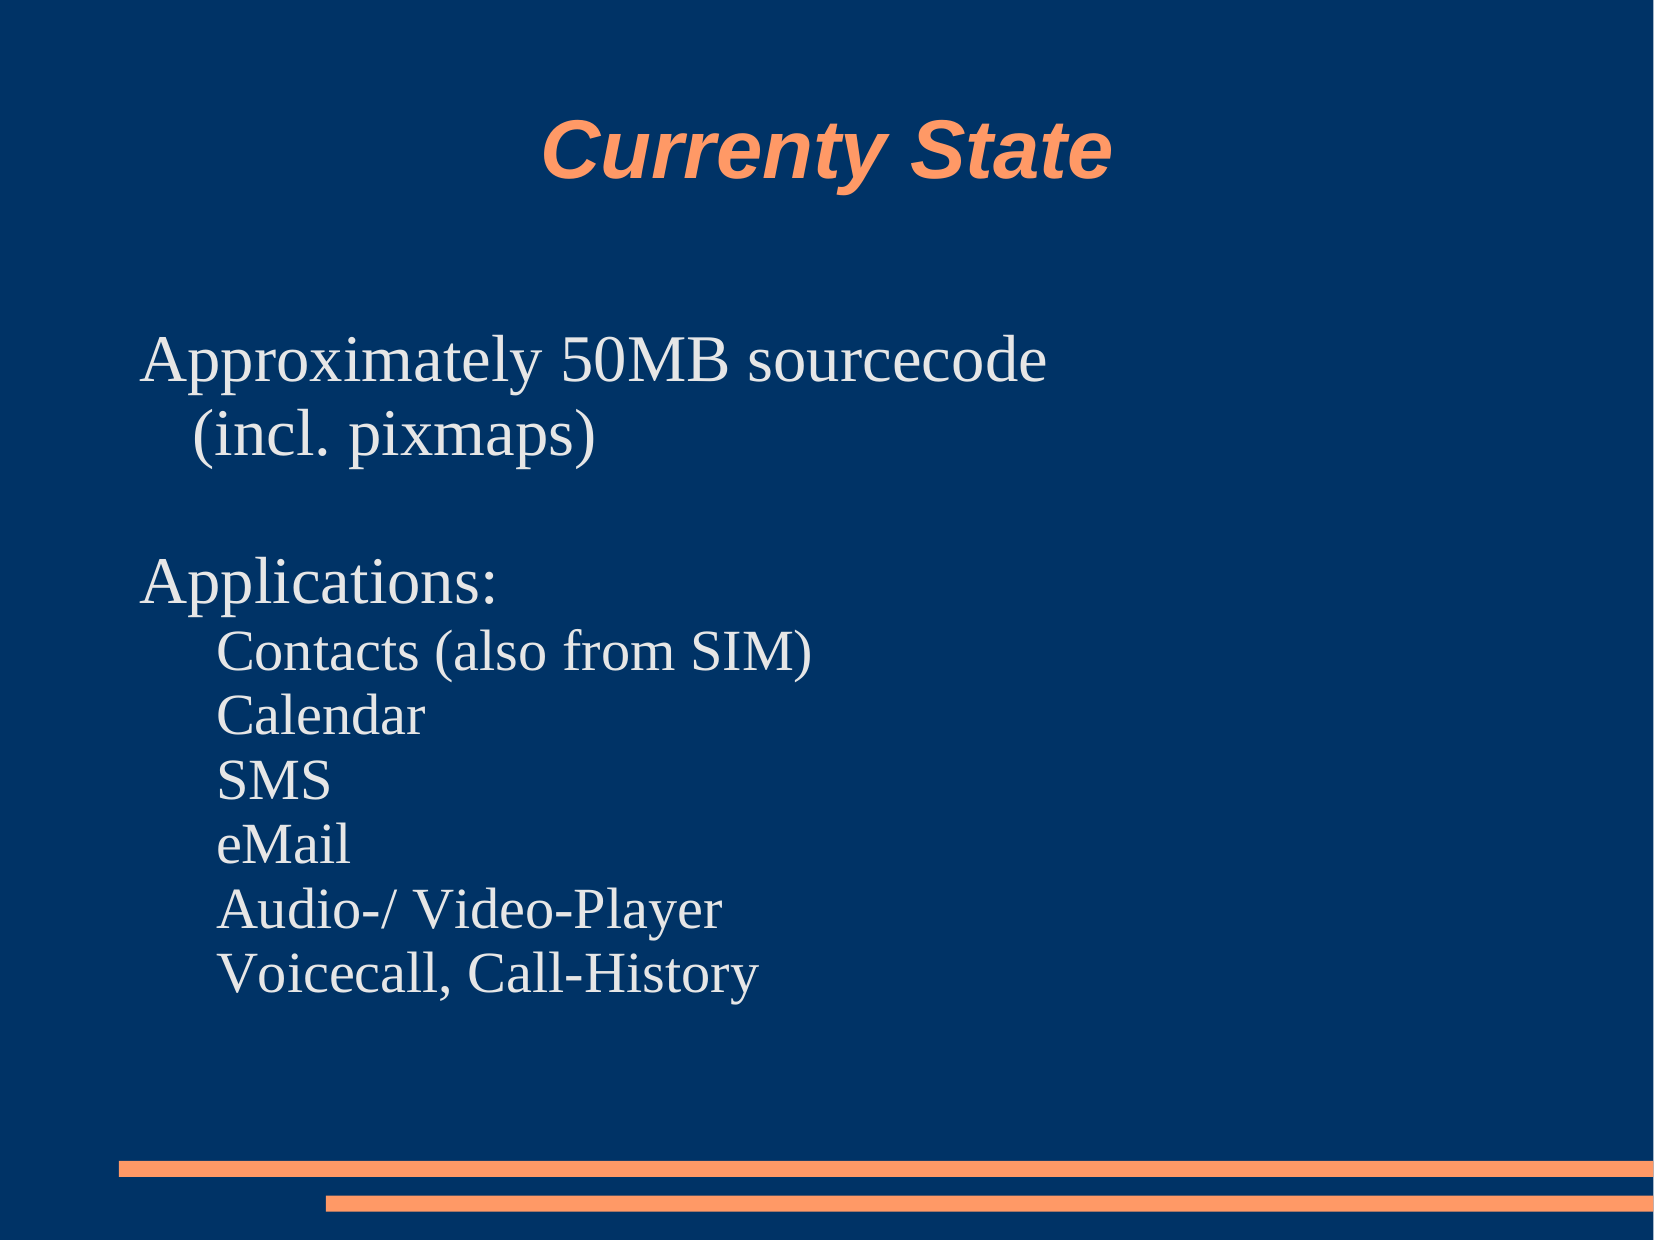

# Currenty State
Approximately 50MB sourcecode
(incl. pixmaps)
Applications:
Contacts (also from SIM)
Calendar
SMS
eMail
Audio-/ Video-Player
Voicecall, Call-History